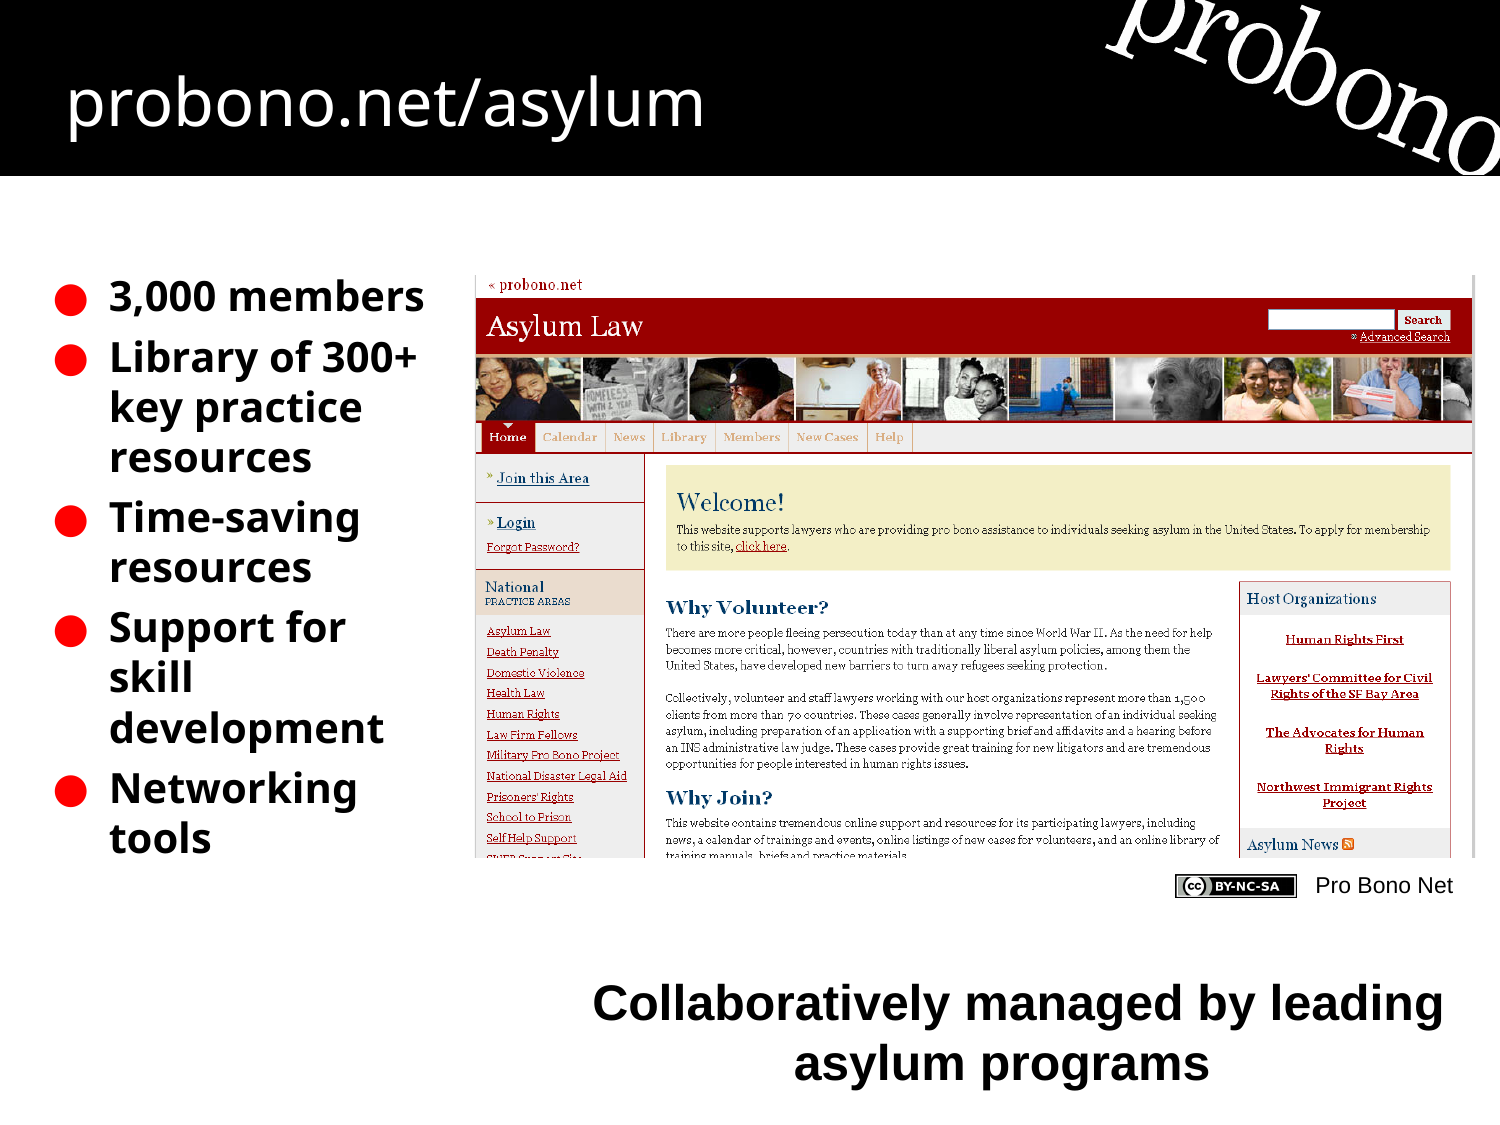

# probono.net/asylum
3,000 members
Library of 300+ key practice resources
Time-saving resources
Support for skill development
Networking tools
Pro Bono Net
Collaboratively managed by leading asylum programs